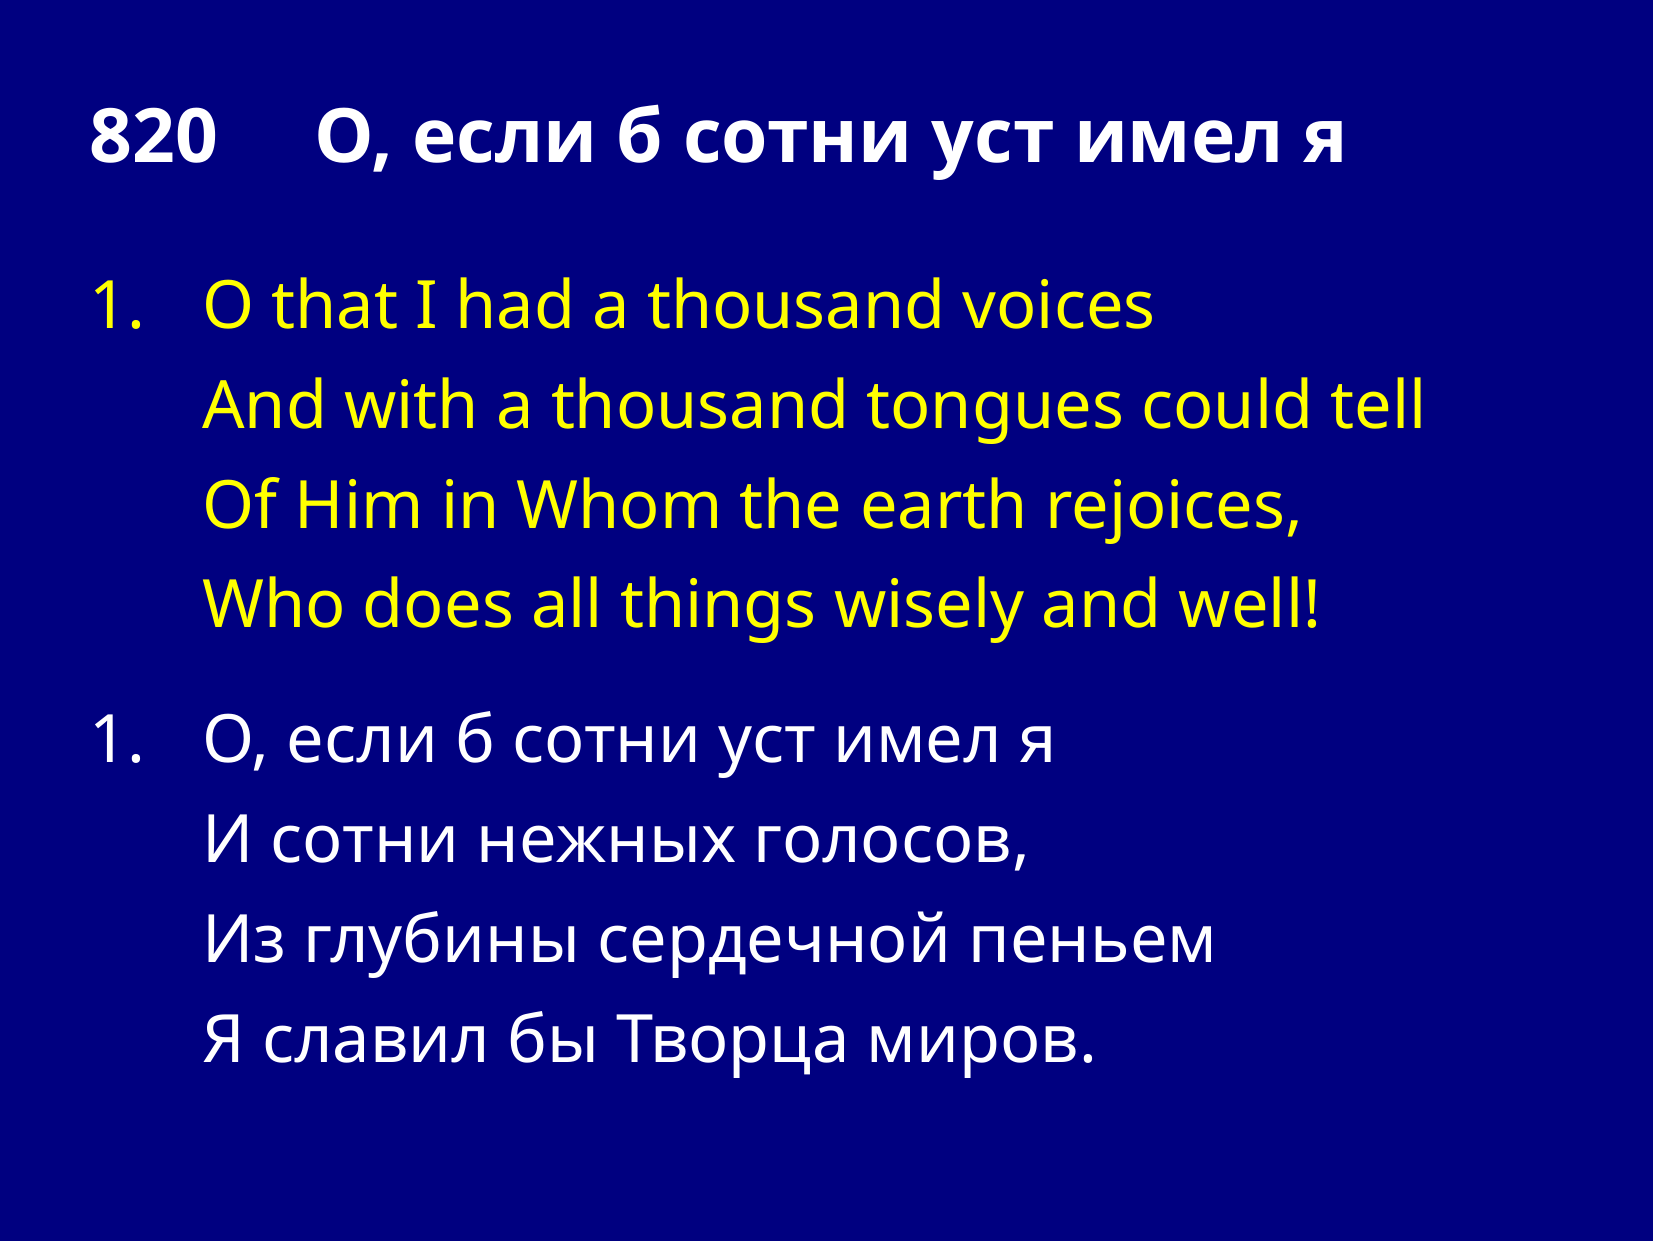

820	О, если б сотни уст имел я
1.	O that I had a thousand voices
	And with a thousand tongues could tell
	Of Him in Whom the earth rejoices,
	Who does all things wisely and well!
1.	О, если б сотни уст имел я
	И сотни нежных голосов,
	Из глубины сердечной пеньем
	Я славил бы Творца миров.